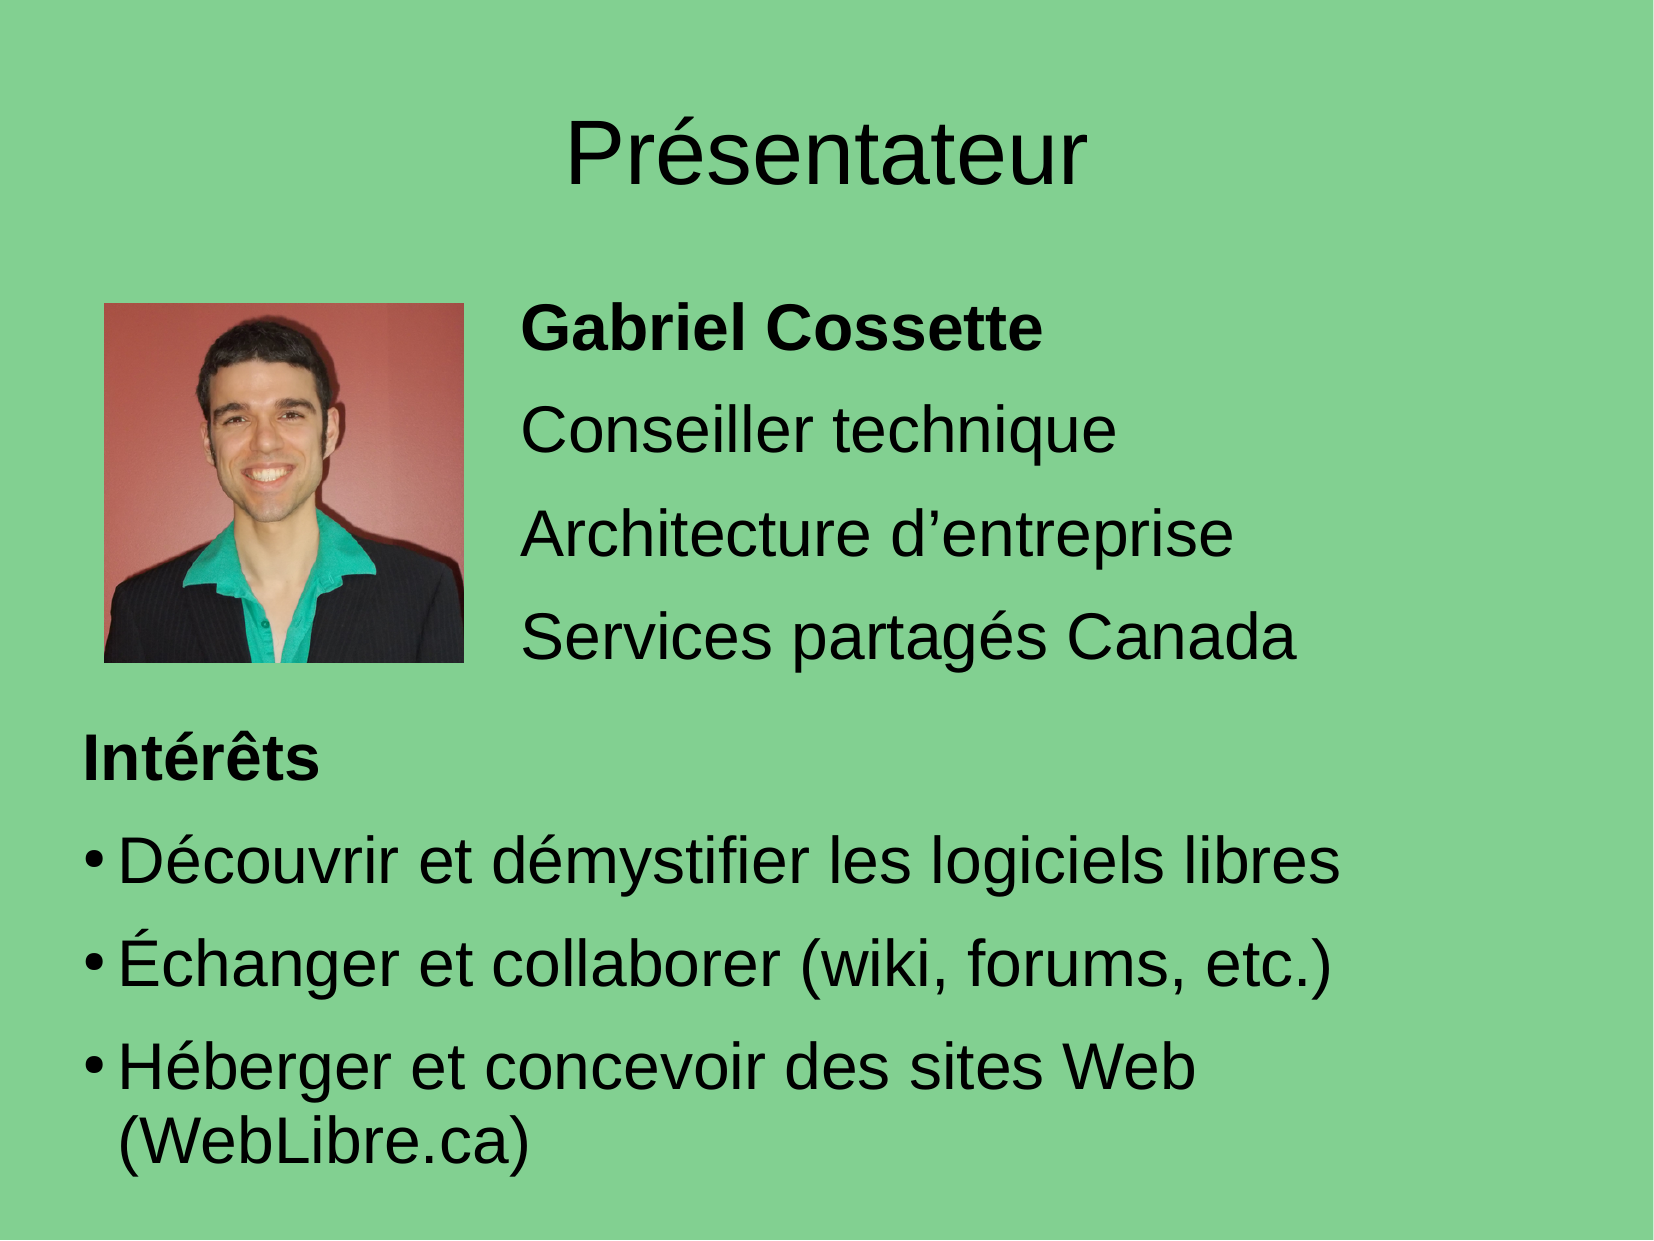

# Présentateur
 Gabriel Cossette
 Conseiller technique
 Architecture d’entreprise
 Services partagés Canada
Intérêts
Découvrir et démystifier les logiciels libres
Échanger et collaborer (wiki, forums, etc.)
Héberger et concevoir des sites Web
(WebLibre.ca)